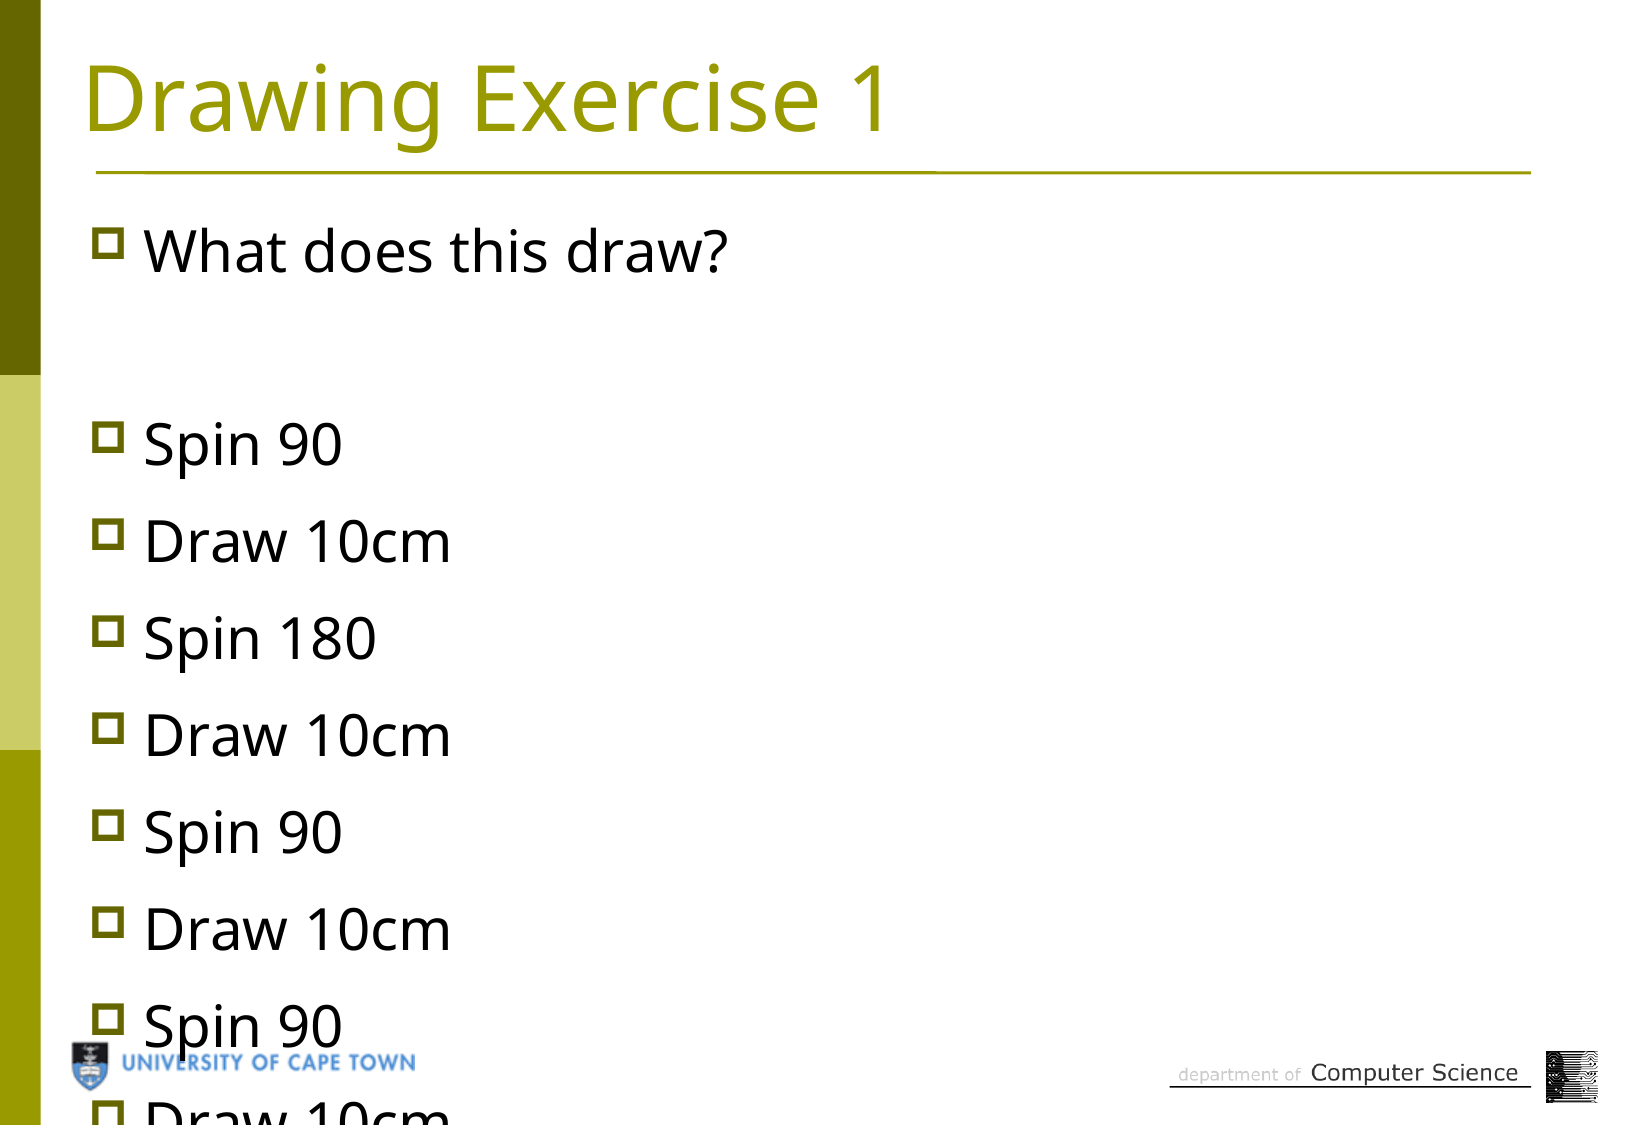

# Drawing Exercise 1
What does this draw?
Spin 90
Draw 10cm
Spin 180
Draw 10cm
Spin 90
Draw 10cm
Spin 90
Draw 10cm